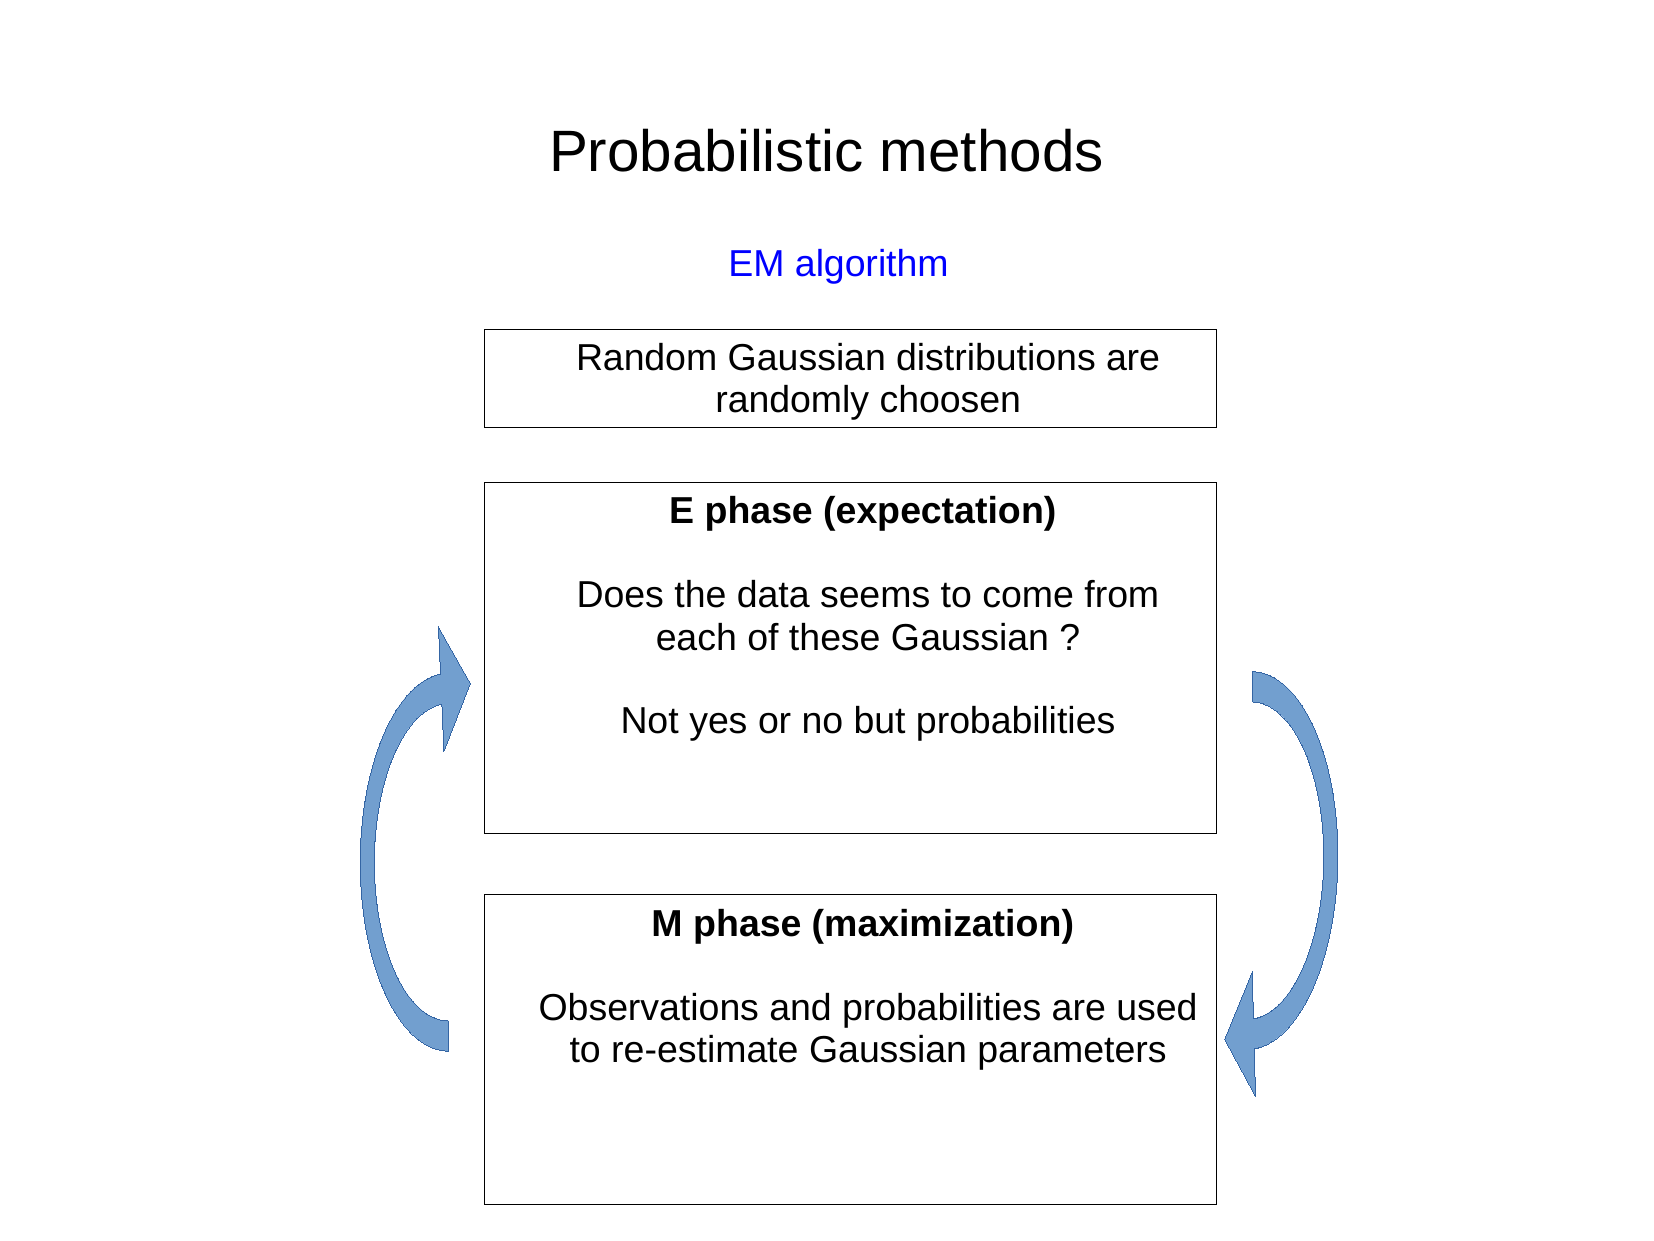

# Probabilistic methods
EM algorithm
Random Gaussian distributions are randomly choosen
E phase (expectation)
Does the data seems to come from each of these Gaussian ?
Not yes or no but probabilities
M phase (maximization)
Observations and probabilities are used to re-estimate Gaussian parameters